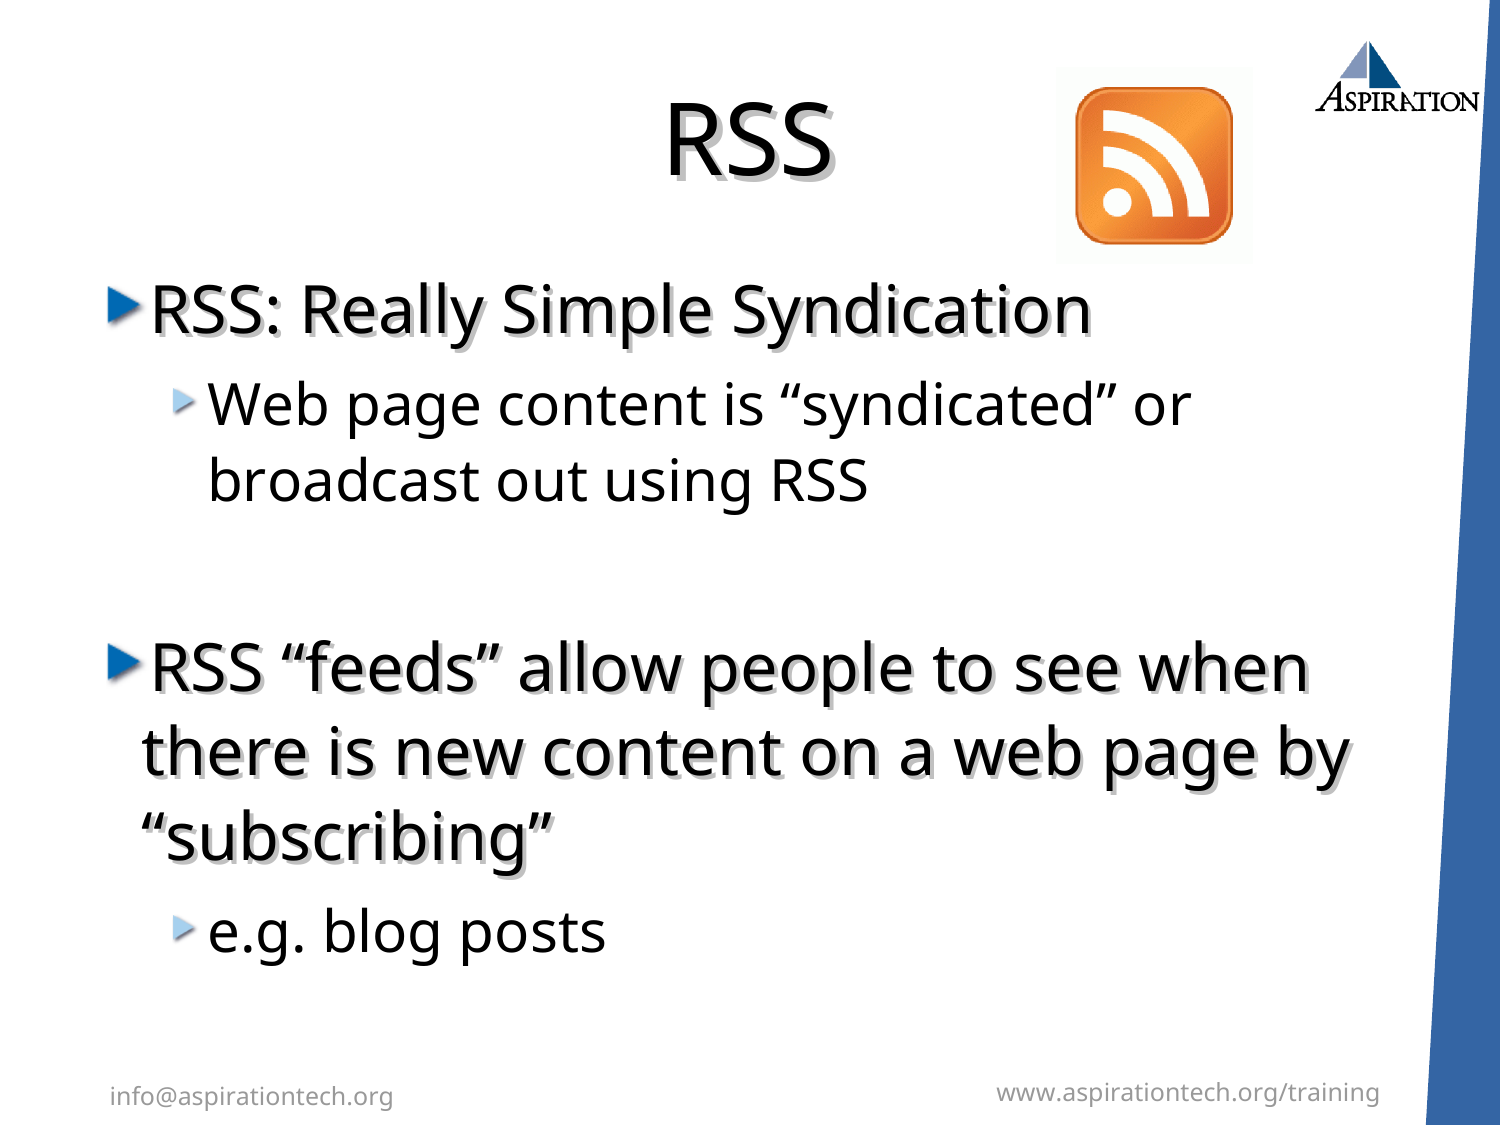

# RSS
RSS: Really Simple Syndication
Web page content is “syndicated” or broadcast out using RSS
RSS “feeds” allow people to see when there is new content on a web page by “subscribing”
e.g. blog posts